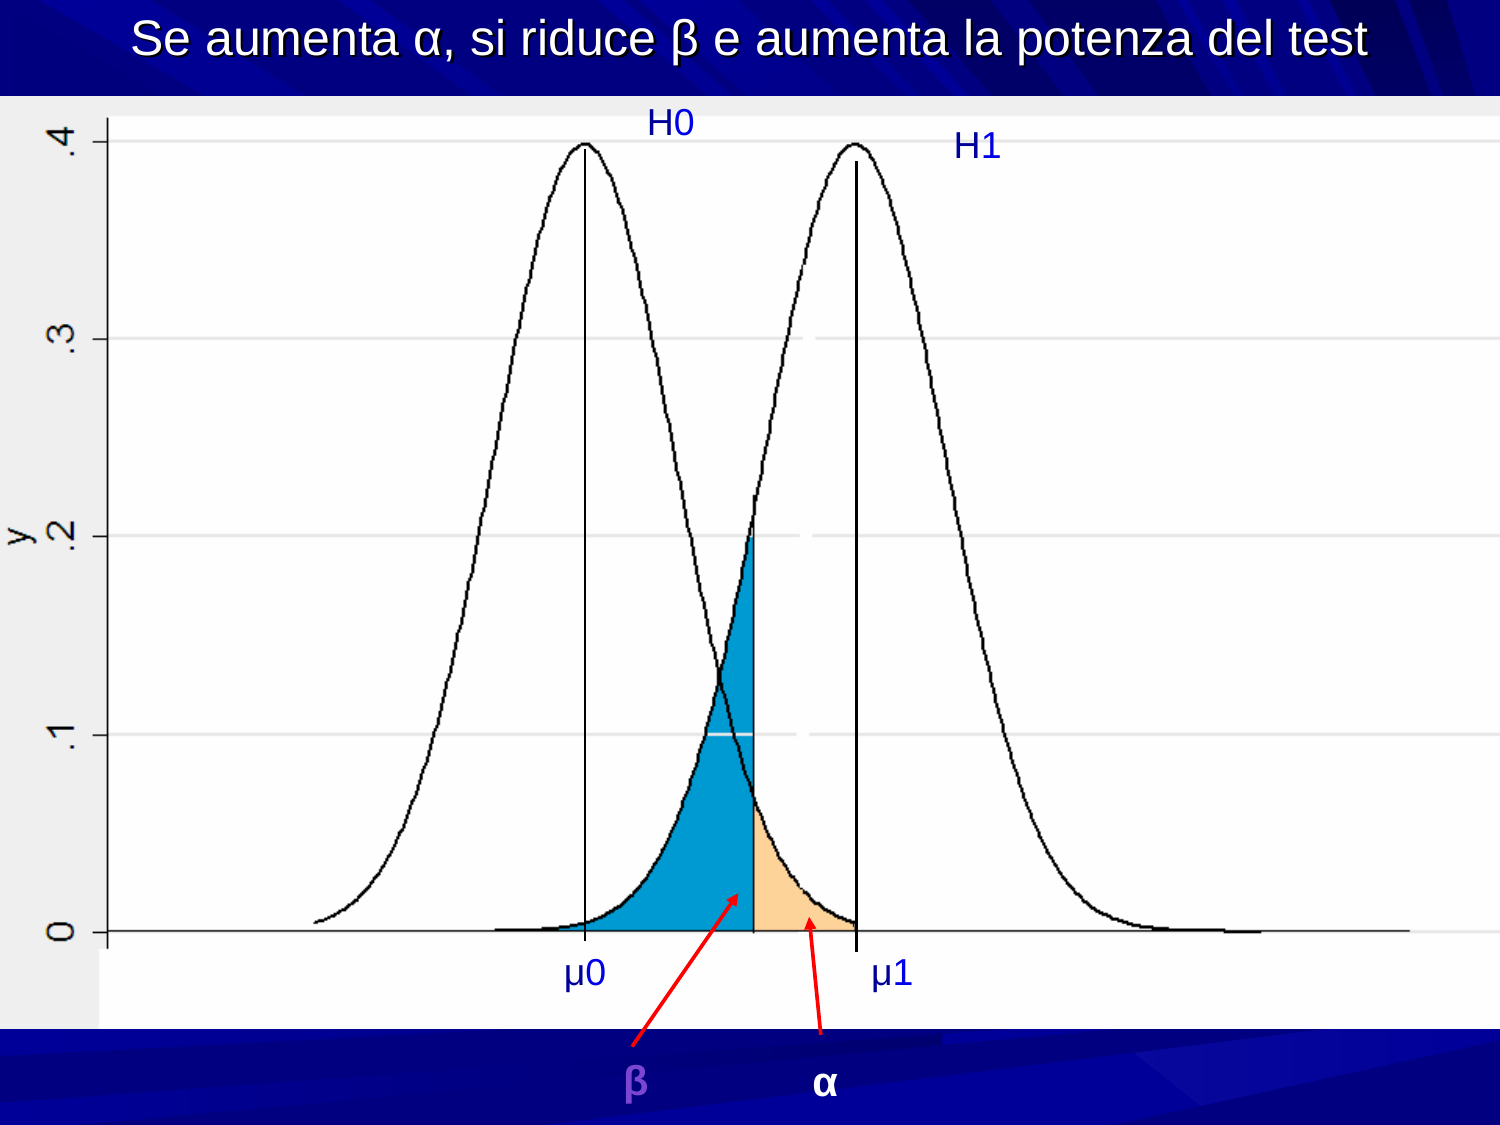

Se aumenta α, si riduce β e aumenta la potenza del test
H0
H1
μ0
μ1
β
α